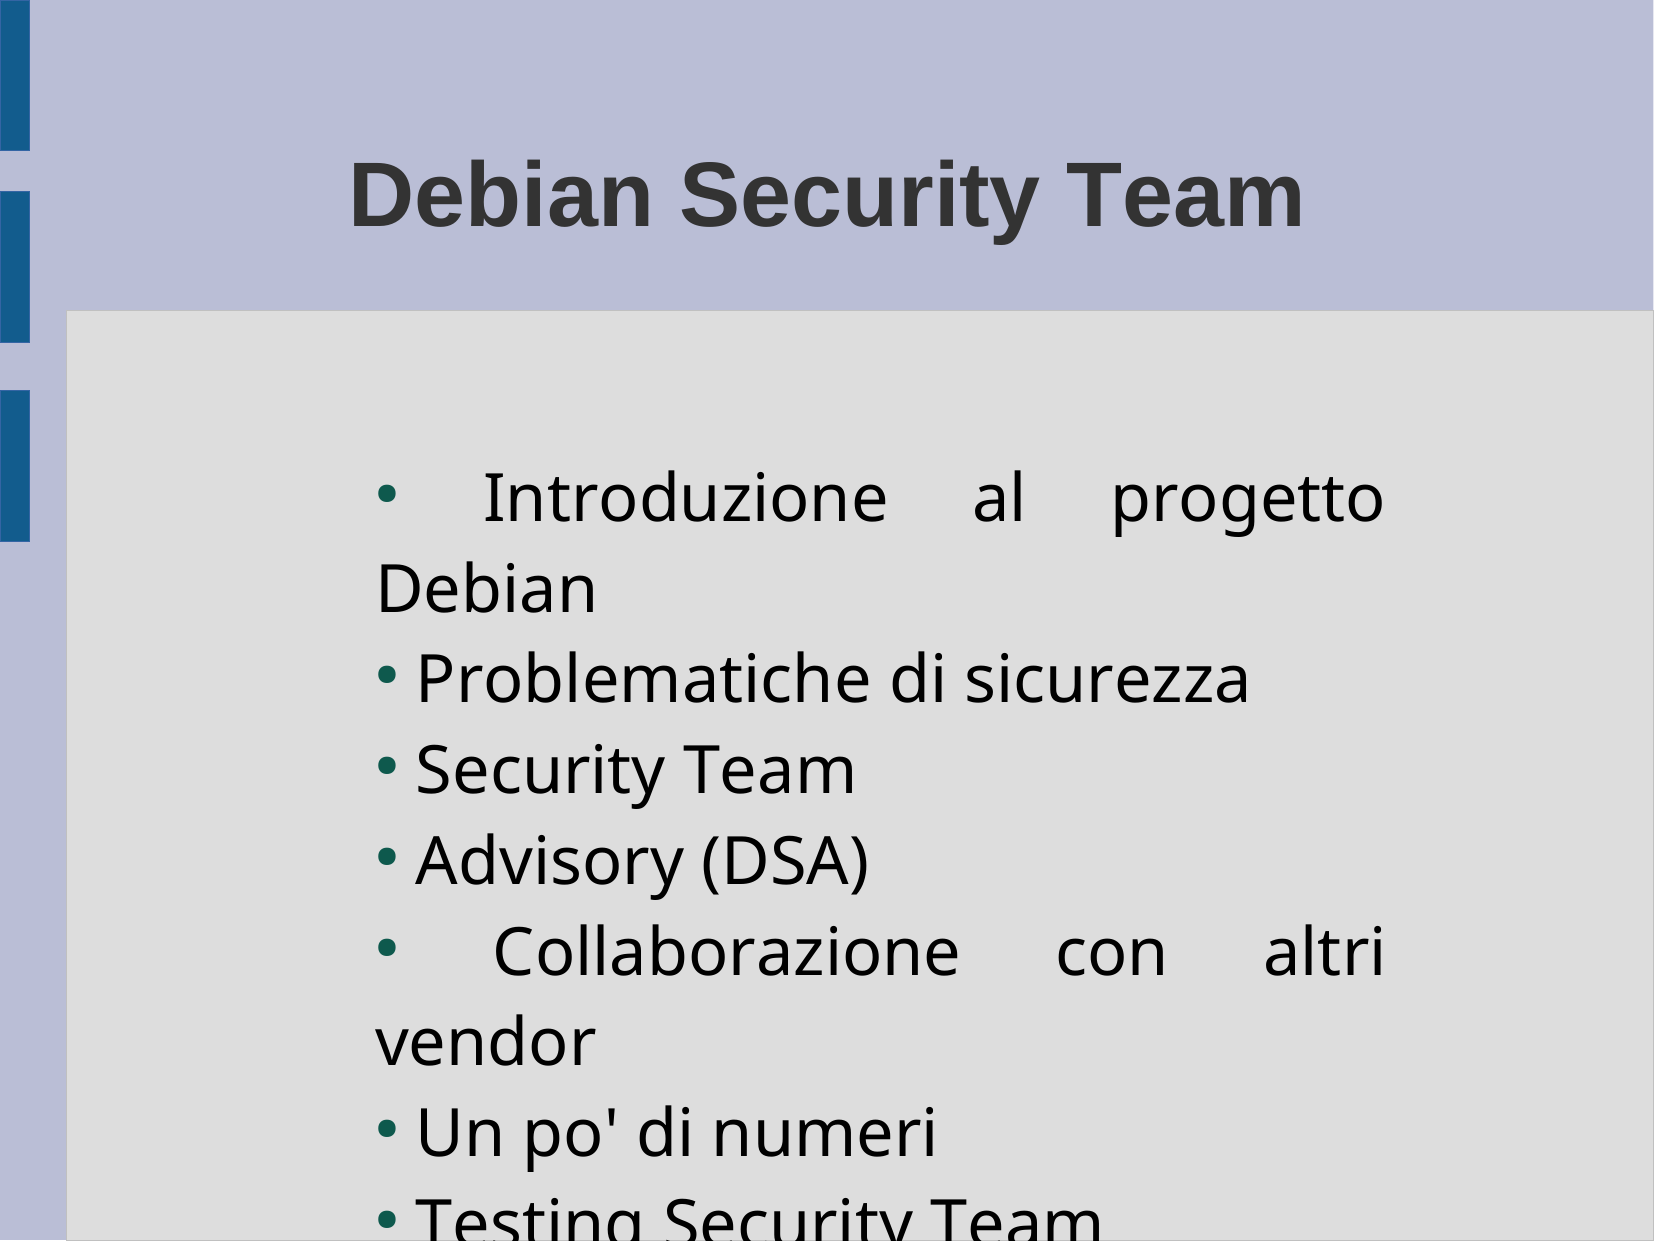

# Debian Security Team
 Introduzione al progetto Debian
 Problematiche di sicurezza
 Security Team
 Advisory (DSA)
 Collaborazione con altri vendor
 Un po' di numeri
 Testing Security Team
 Security Audit Project